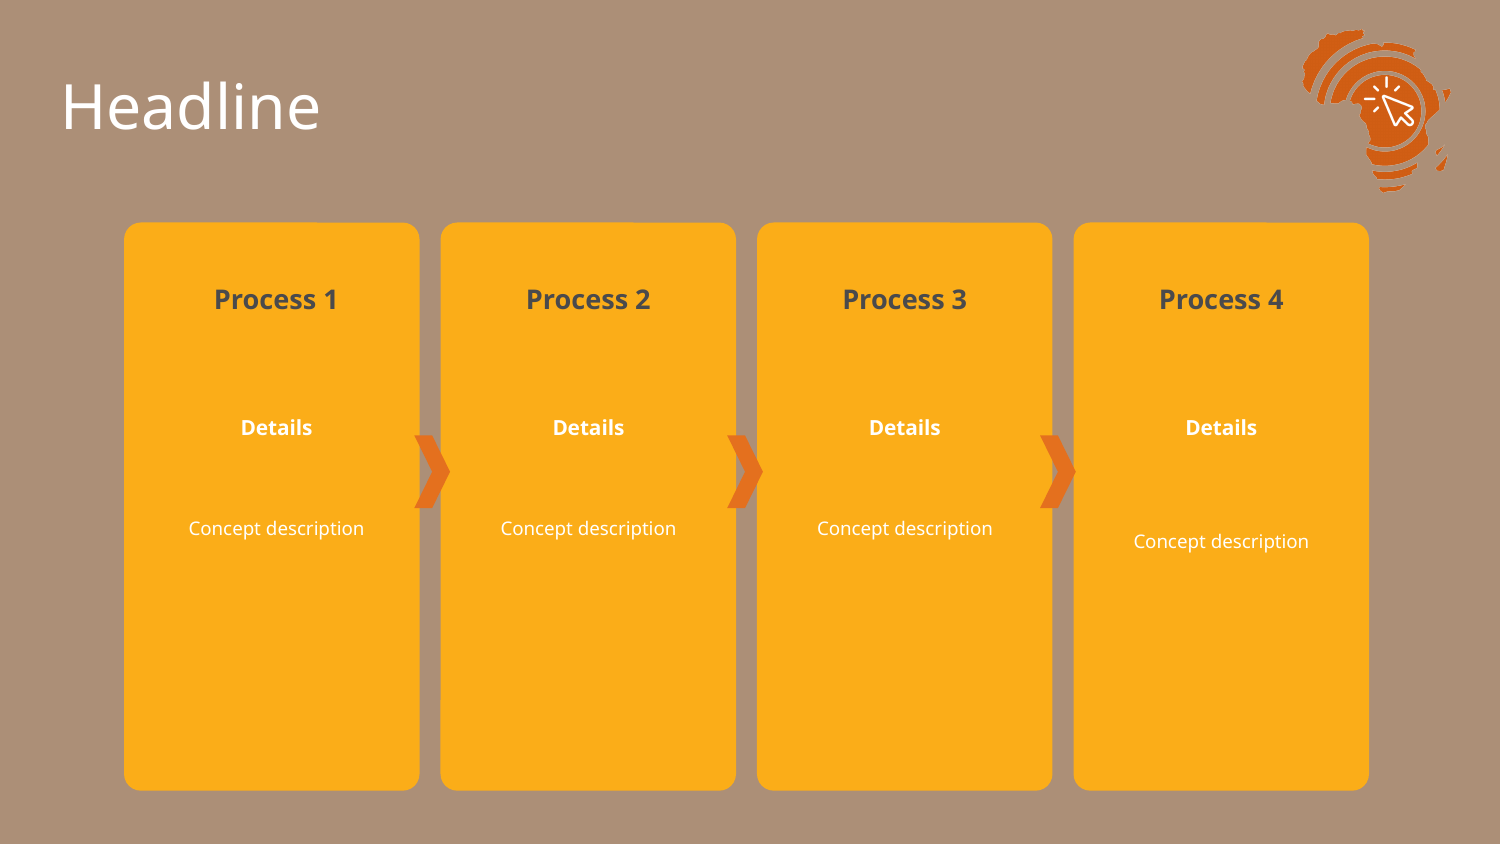

Headline
Process 1
Process 2
Process 3
Process 4
Details
Details
Details
Details
Concept description
Concept description
Concept description
Concept description